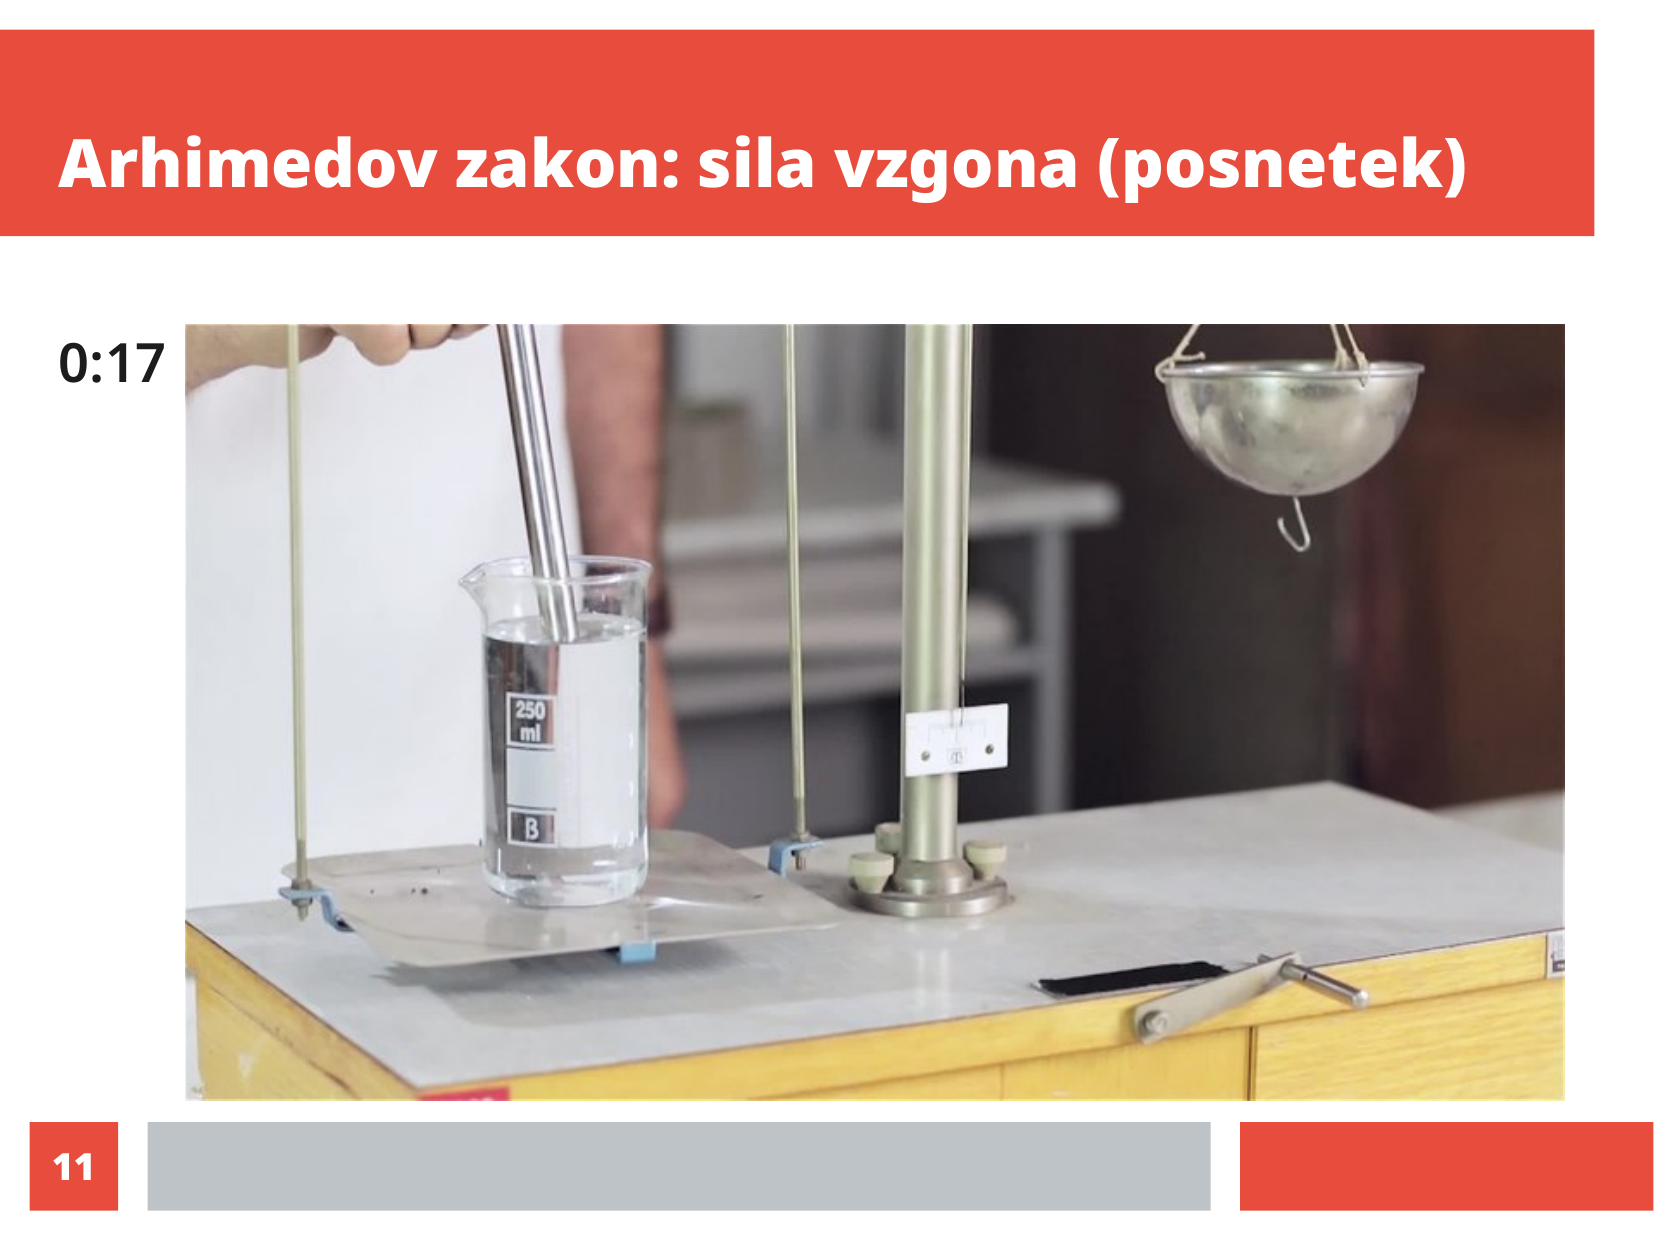

# Arhimedov zakon: sila vzgona (posnetek)
0:17
11